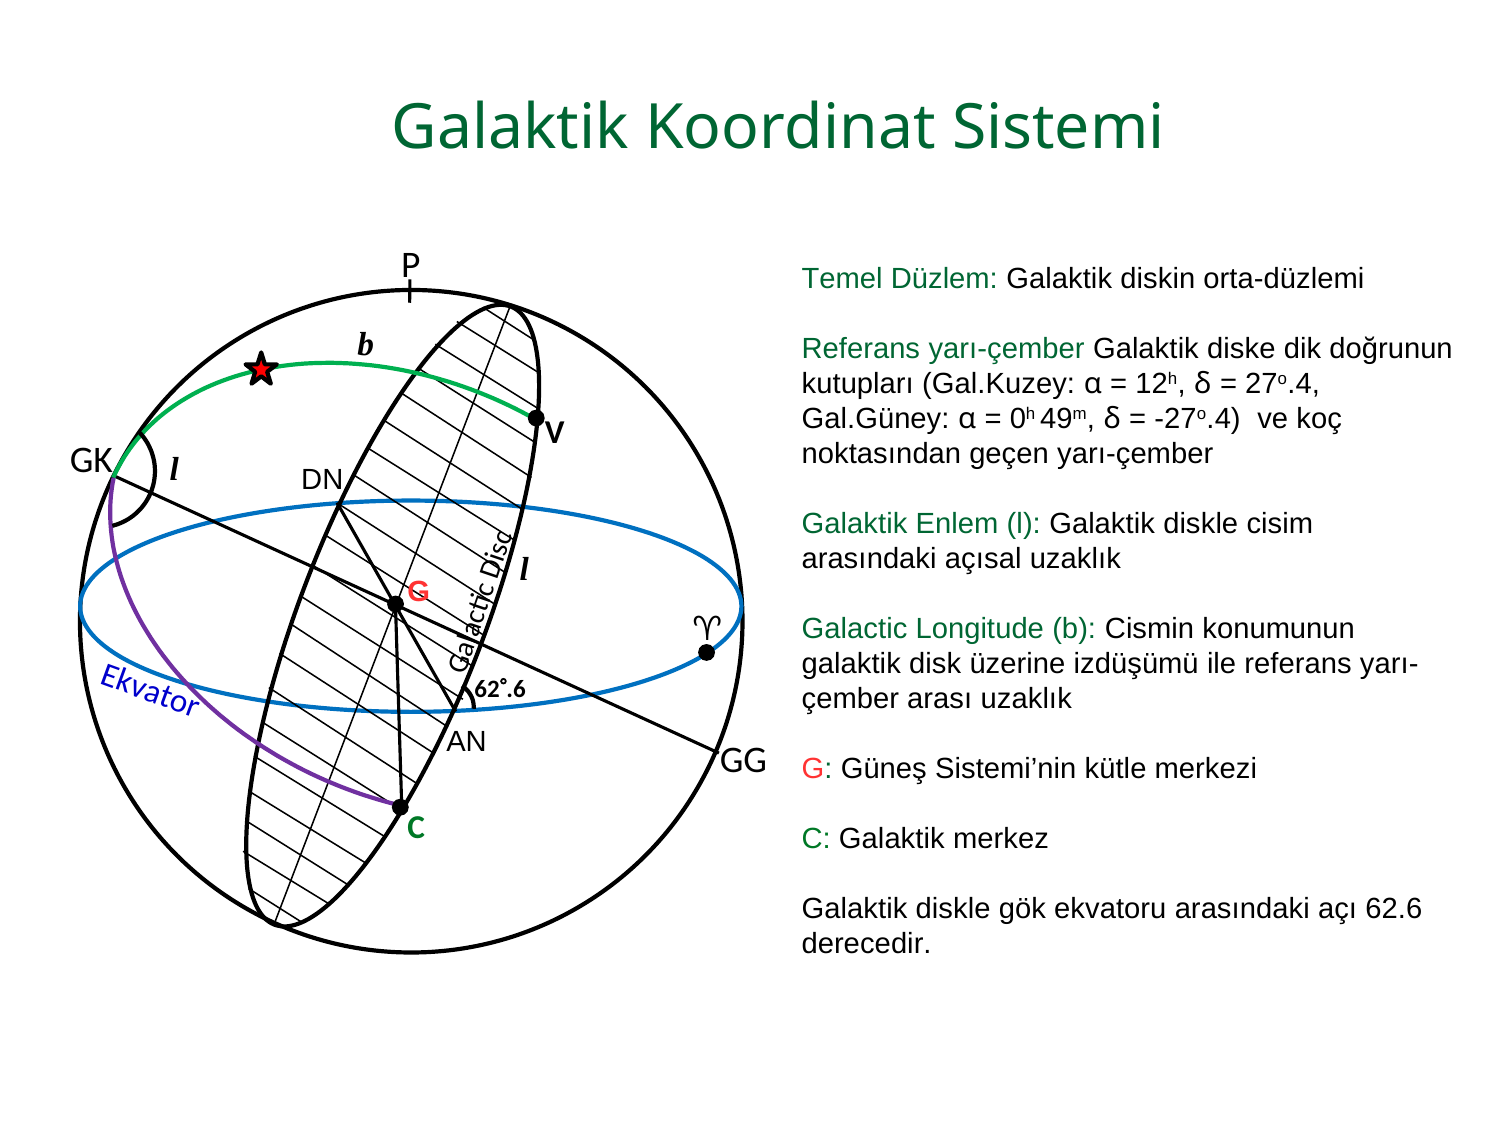

# Galaktik Koordinat Sistemi
P
Temel Düzlem: Galaktik diskin orta-düzlemi
Referans yarı-çember Galaktik diske dik doğrunun kutupları (Gal.Kuzey: α = 12h, δ = 27o.4, Gal.Güney: α = 0h 49m, δ = -27o.4) ve koç noktasından geçen yarı-çember
Galaktik Enlem (l): Galaktik diskle cisim arasındaki açısal uzaklık
Galactic Longitude (b): Cismin konumunun galaktik disk üzerine izdüşümü ile referans yarı-çember arası uzaklık
G: Güneş Sistemi’nin kütle merkezi
C: Galaktik merkez
Galaktik diskle gök ekvatoru arasındaki açı 62.6 derecedir.
b
V
GK
l
DN
l
G
Galactic Disc
♈
Ekvator
62.6
AN
GG
C